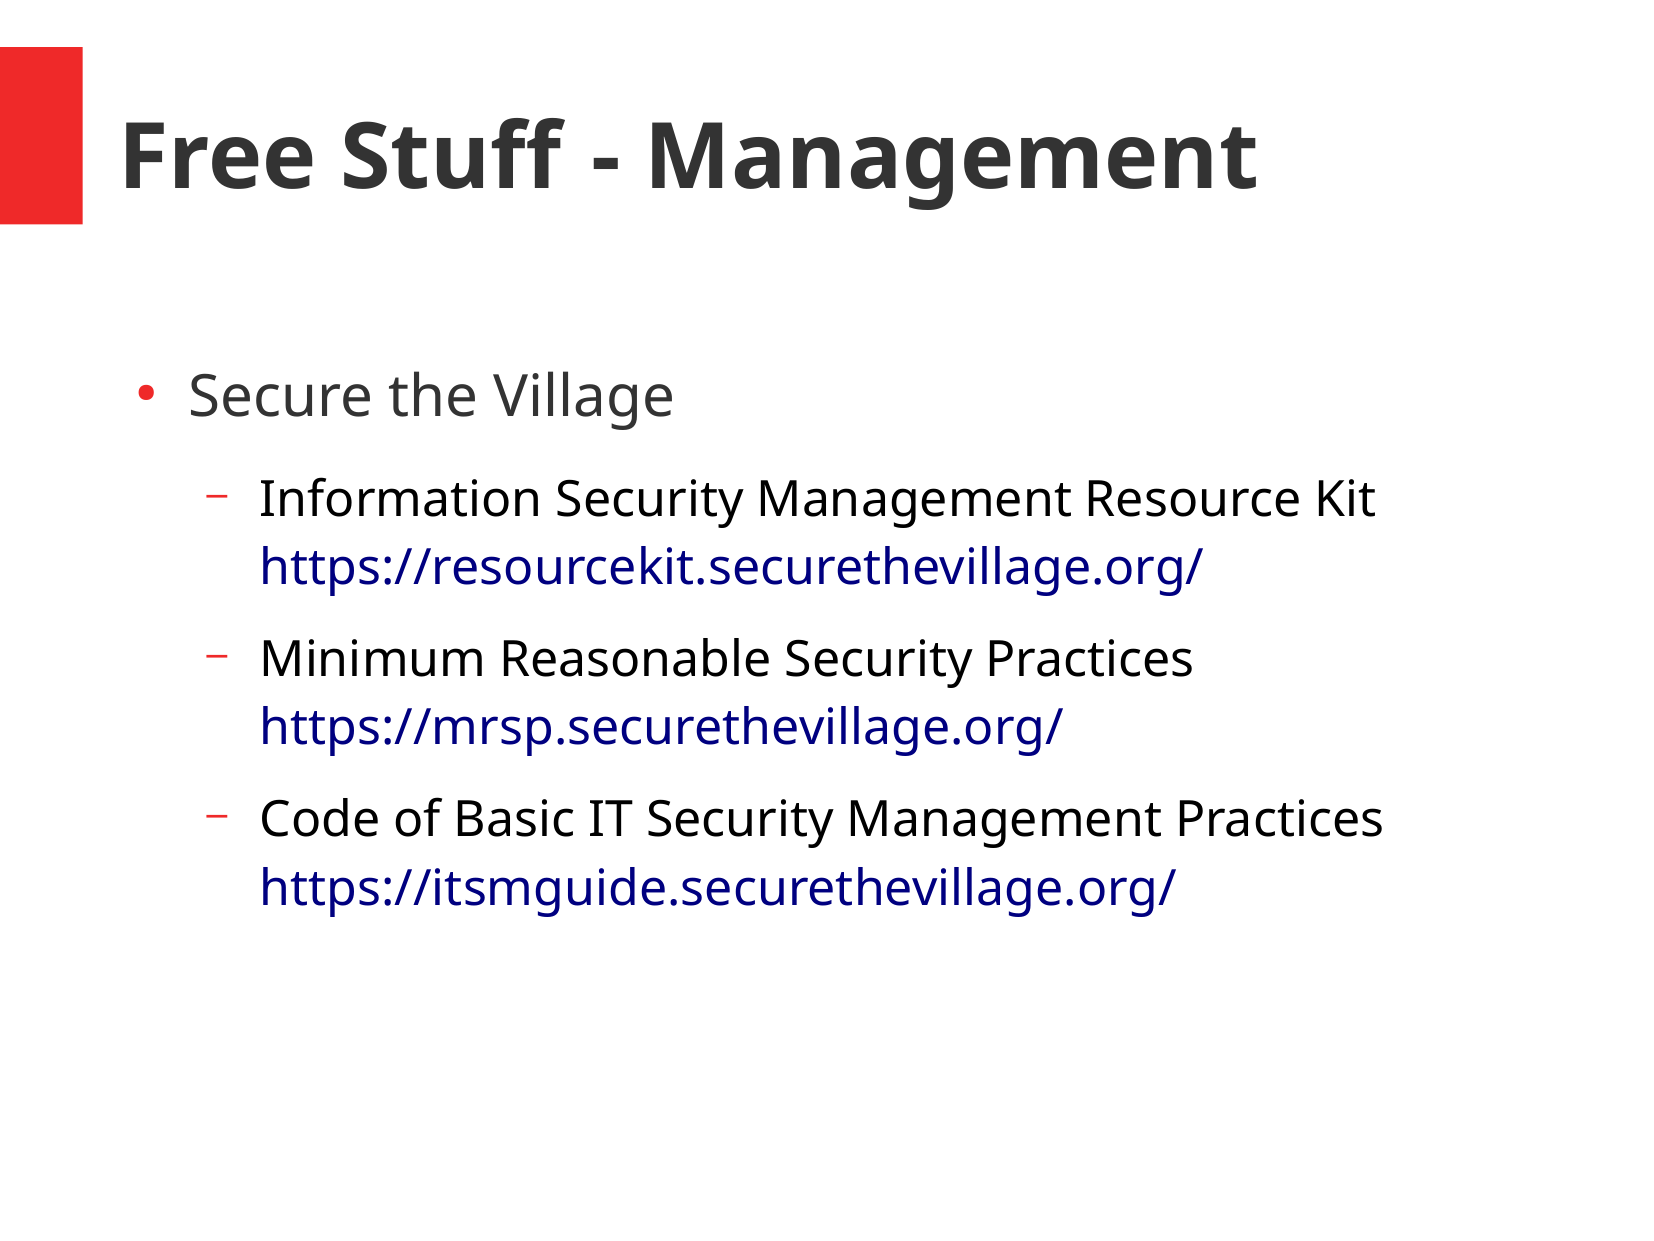

# Free Stuff	 - Management
Secure the Village
Information Security Management Resource Kit https://resourcekit.securethevillage.org/
Minimum Reasonable Security Practices https://mrsp.securethevillage.org/
Code of Basic IT Security Management Practices https://itsmguide.securethevillage.org/